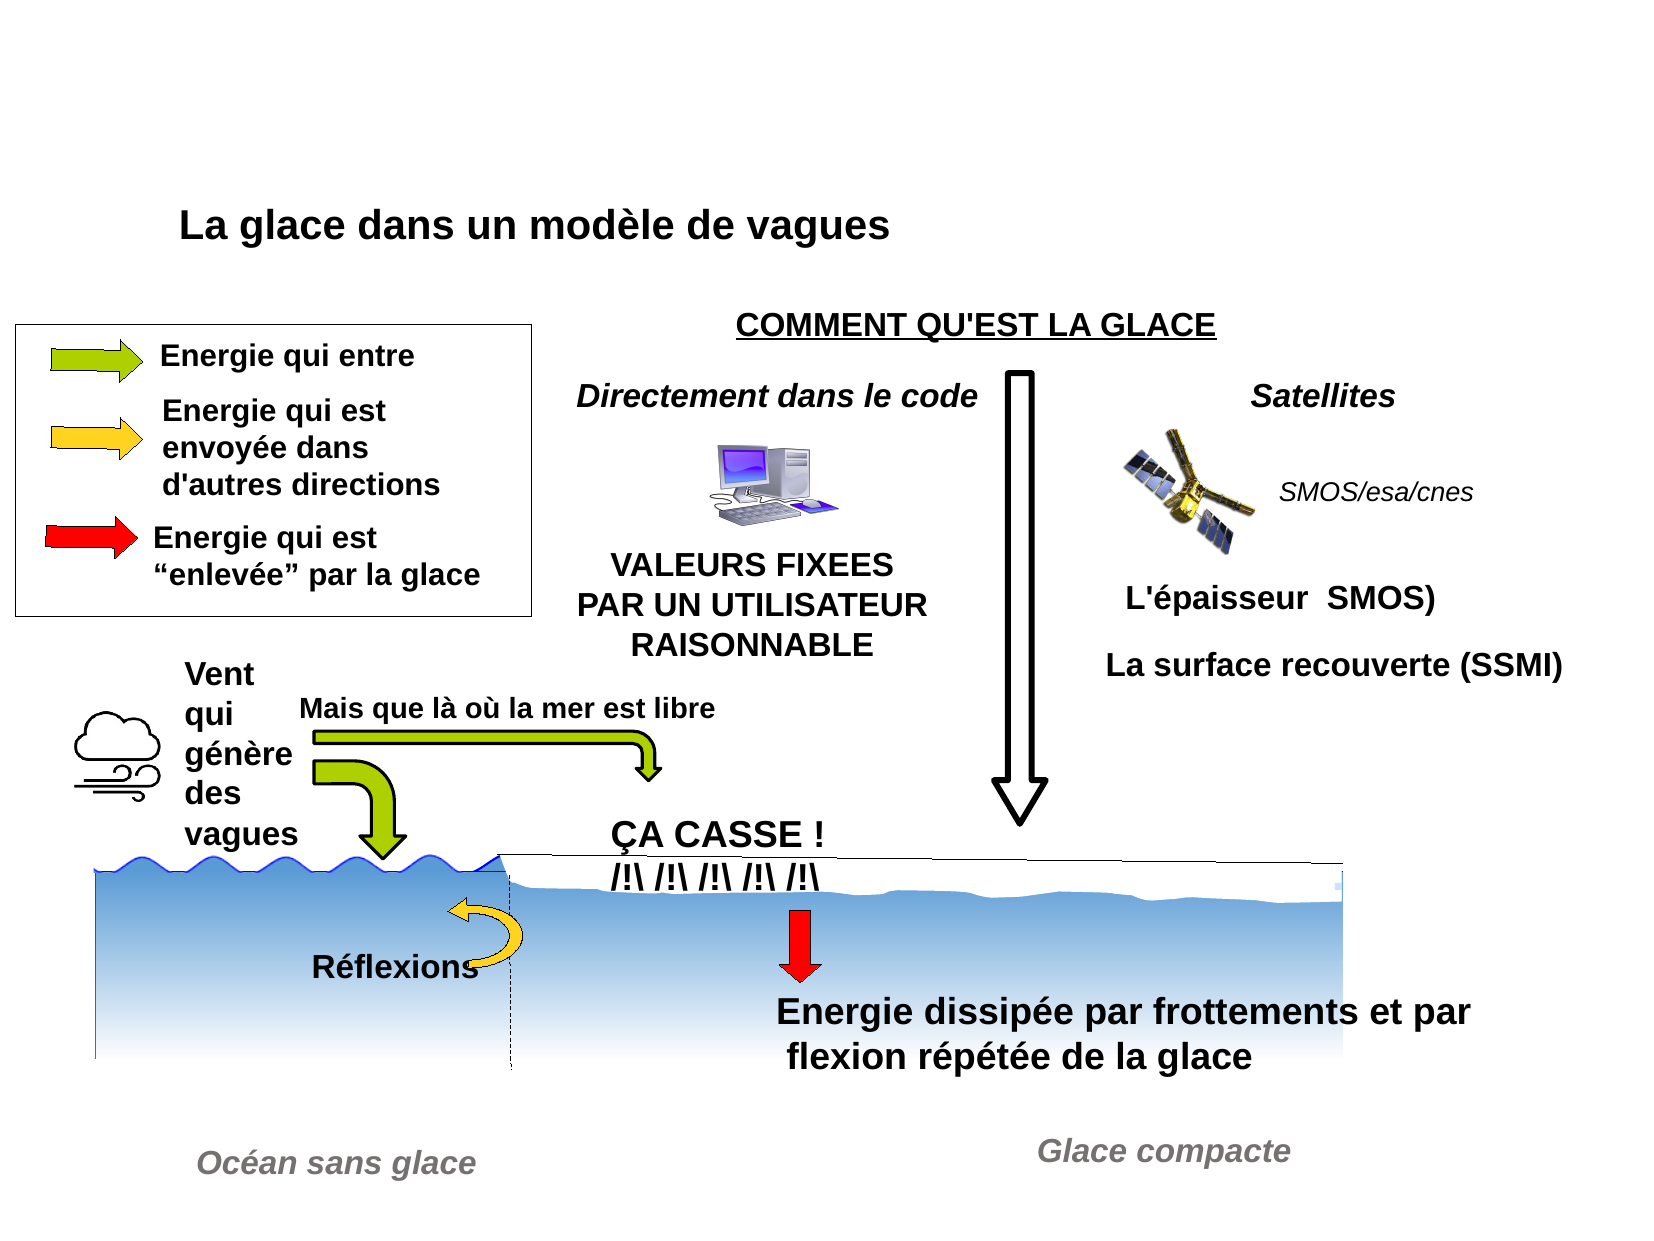

La glace dans un modèle de vagues
COMMENT QU'EST LA GLACE
Energie qui entre
Directement dans le code
Satellites
Energie qui est envoyée dans d'autres directions
SMOS/esa/cnes
Energie qui est “enlevée” par la glace
VALEURS FIXEES
PAR UN UTILISATEUR
RAISONNABLE
L'épaisseur SMOS)
La surface recouverte (SSMI)
 Océan sans glace
Vent
qui génère des vagues
Mais que là où la mer est libre
ÇA CASSE !
/!\ /!\ /!\ /!\ /!\
Réflexions
Energie dissipée par frottements et par
 flexion répétée de la glace
Glace compacte